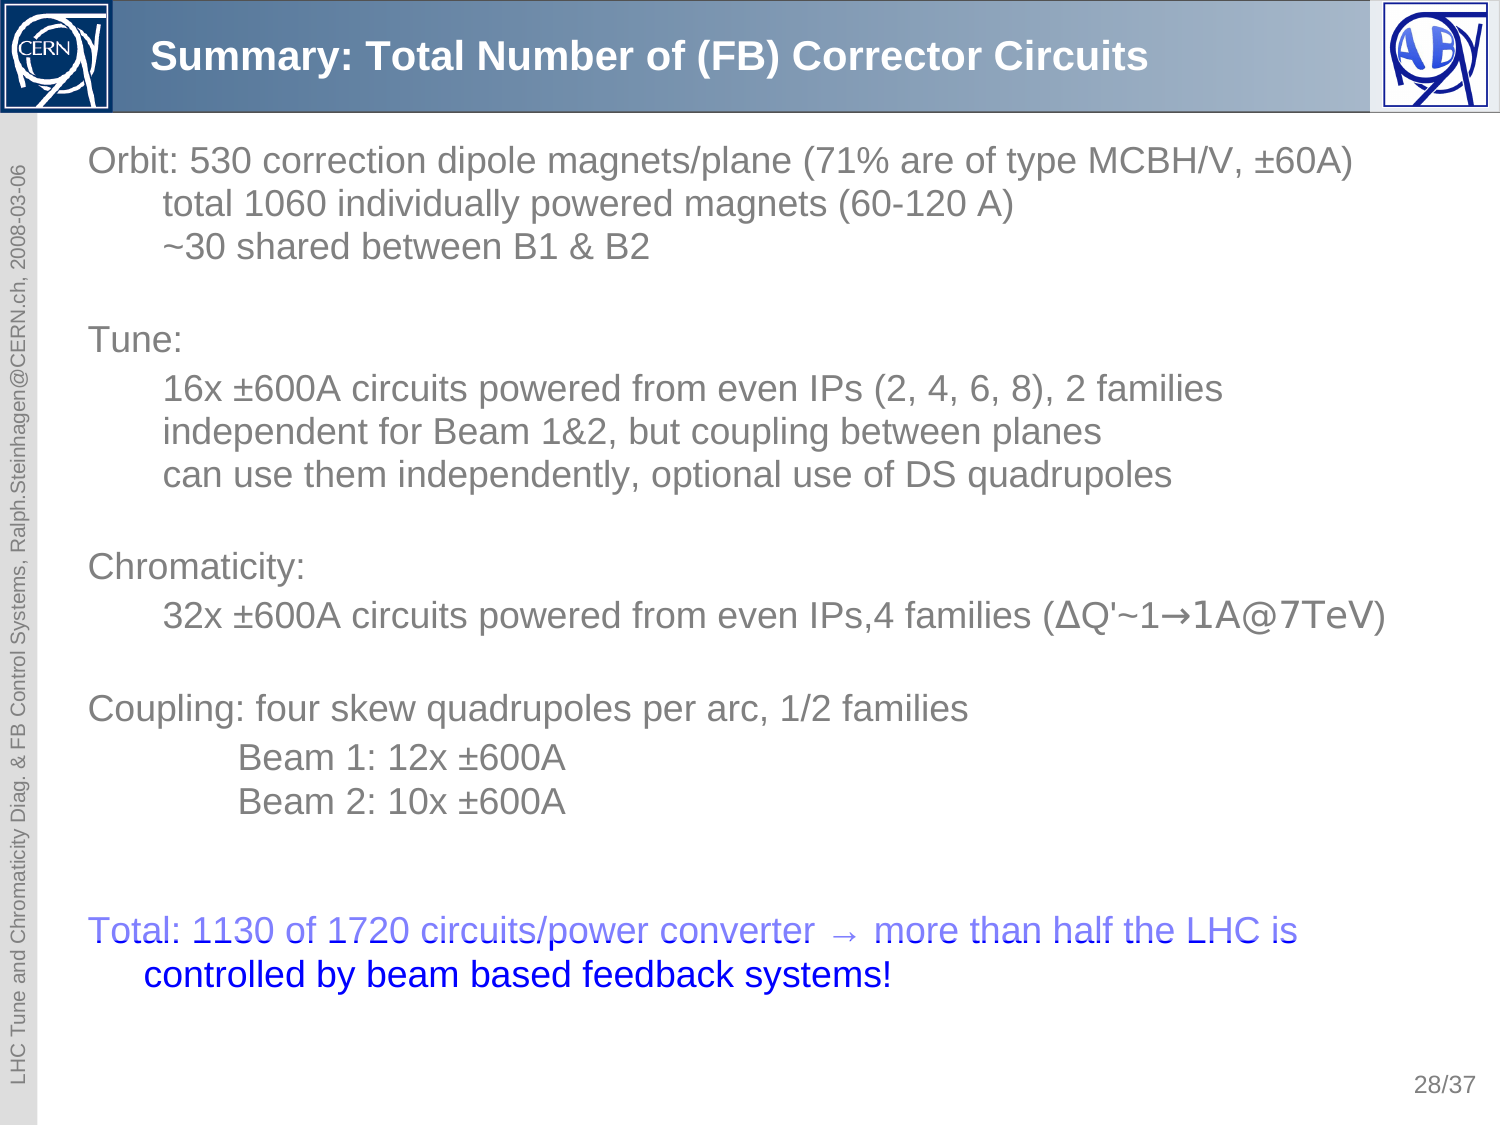

# Summary: Total Number of (FB) Corrector Circuits
Orbit: 530 correction dipole magnets/plane (71% are of type MCBH/V, ±60A)
total 1060 individually powered magnets (60-120 A)
~30 shared between B1 & B2
Tune:
16x ±600A circuits powered from even IPs (2, 4, 6, 8), 2 families
independent for Beam 1&2, but coupling between planes
can use them independently, optional use of DS quadrupoles
Chromaticity:
32x ±600A circuits powered from even IPs,4 families (ΔQ'~1→1A@7TeV)
Coupling: four skew quadrupoles per arc, 1/2 families
Beam 1: 12x ±600A
Beam 2: 10x ±600A
Total: 1130 of 1720 circuits/power converter → more than half the LHC is controlled by beam based feedback systems!